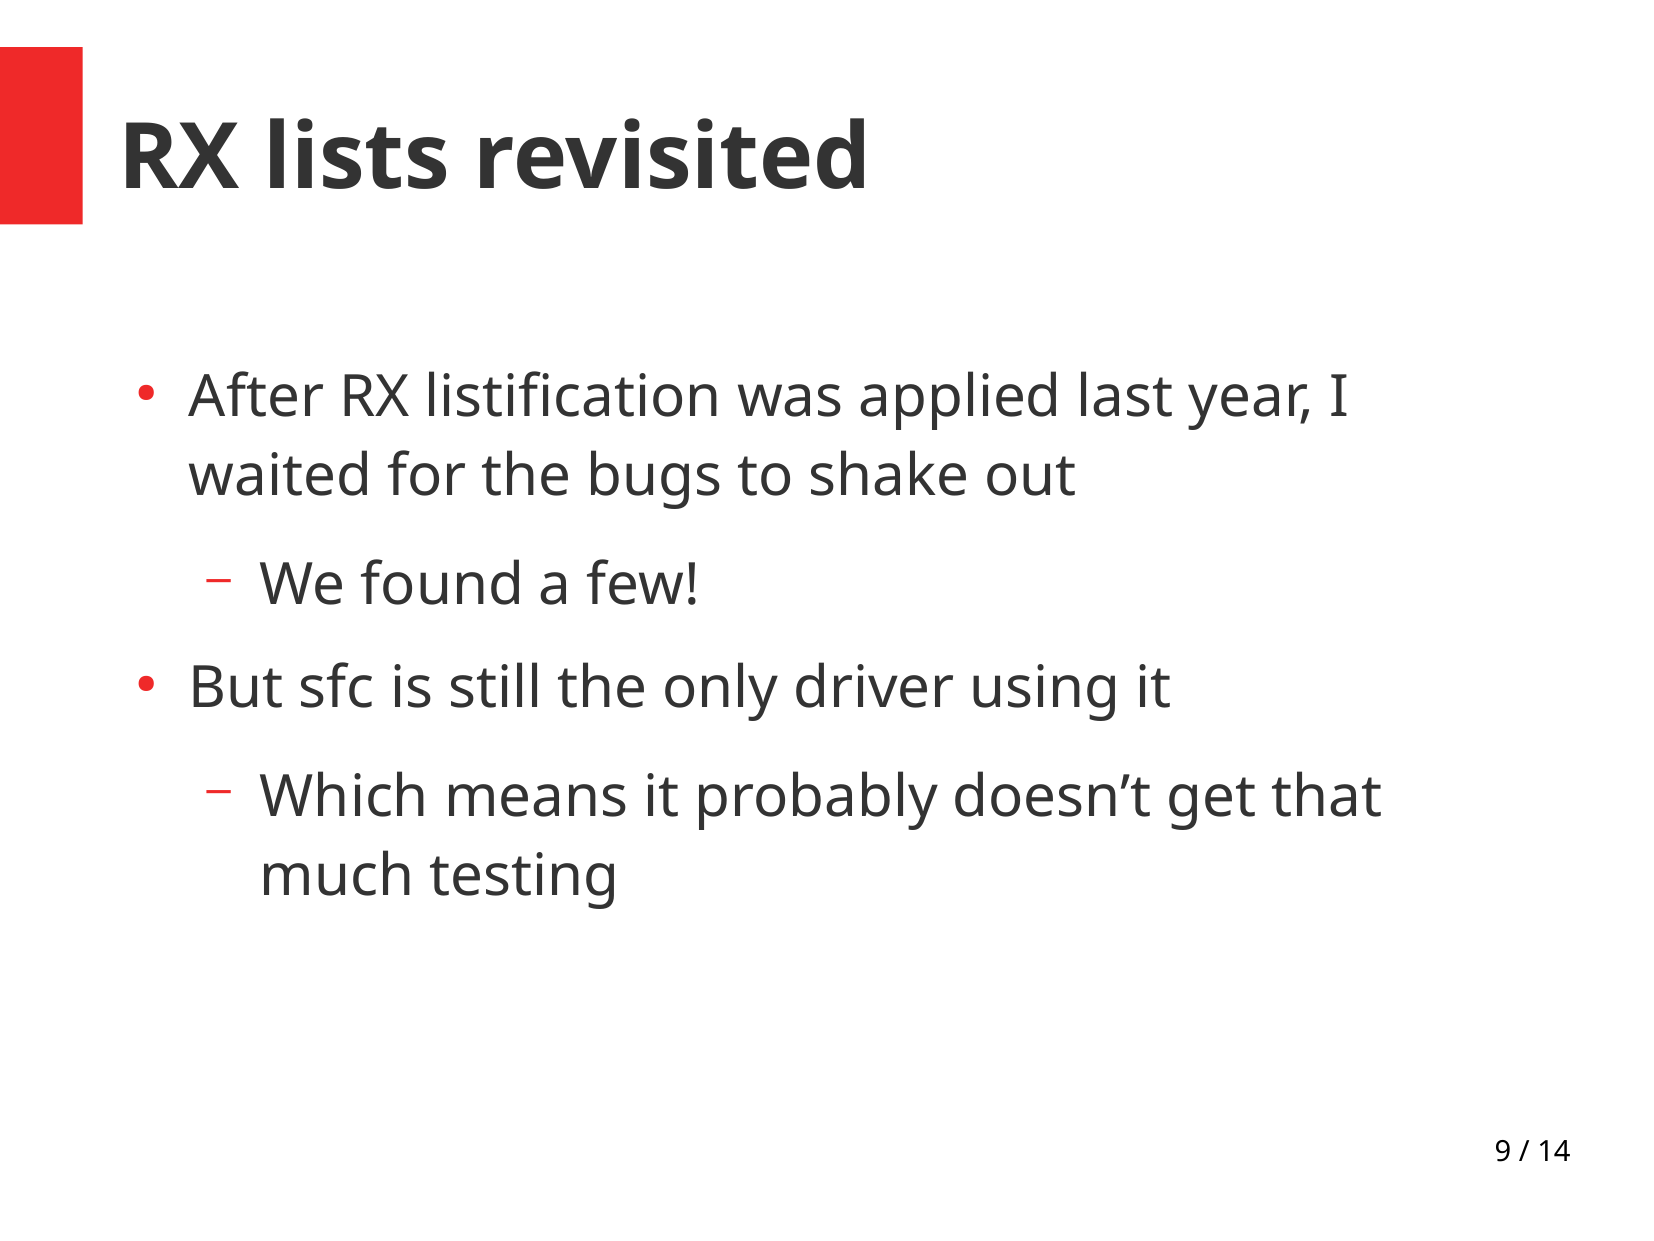

# RX lists revisited
After RX listification was applied last year, I waited for the bugs to shake out
We found a few!
But sfc is still the only driver using it
Which means it probably doesn’t get that much testing
9